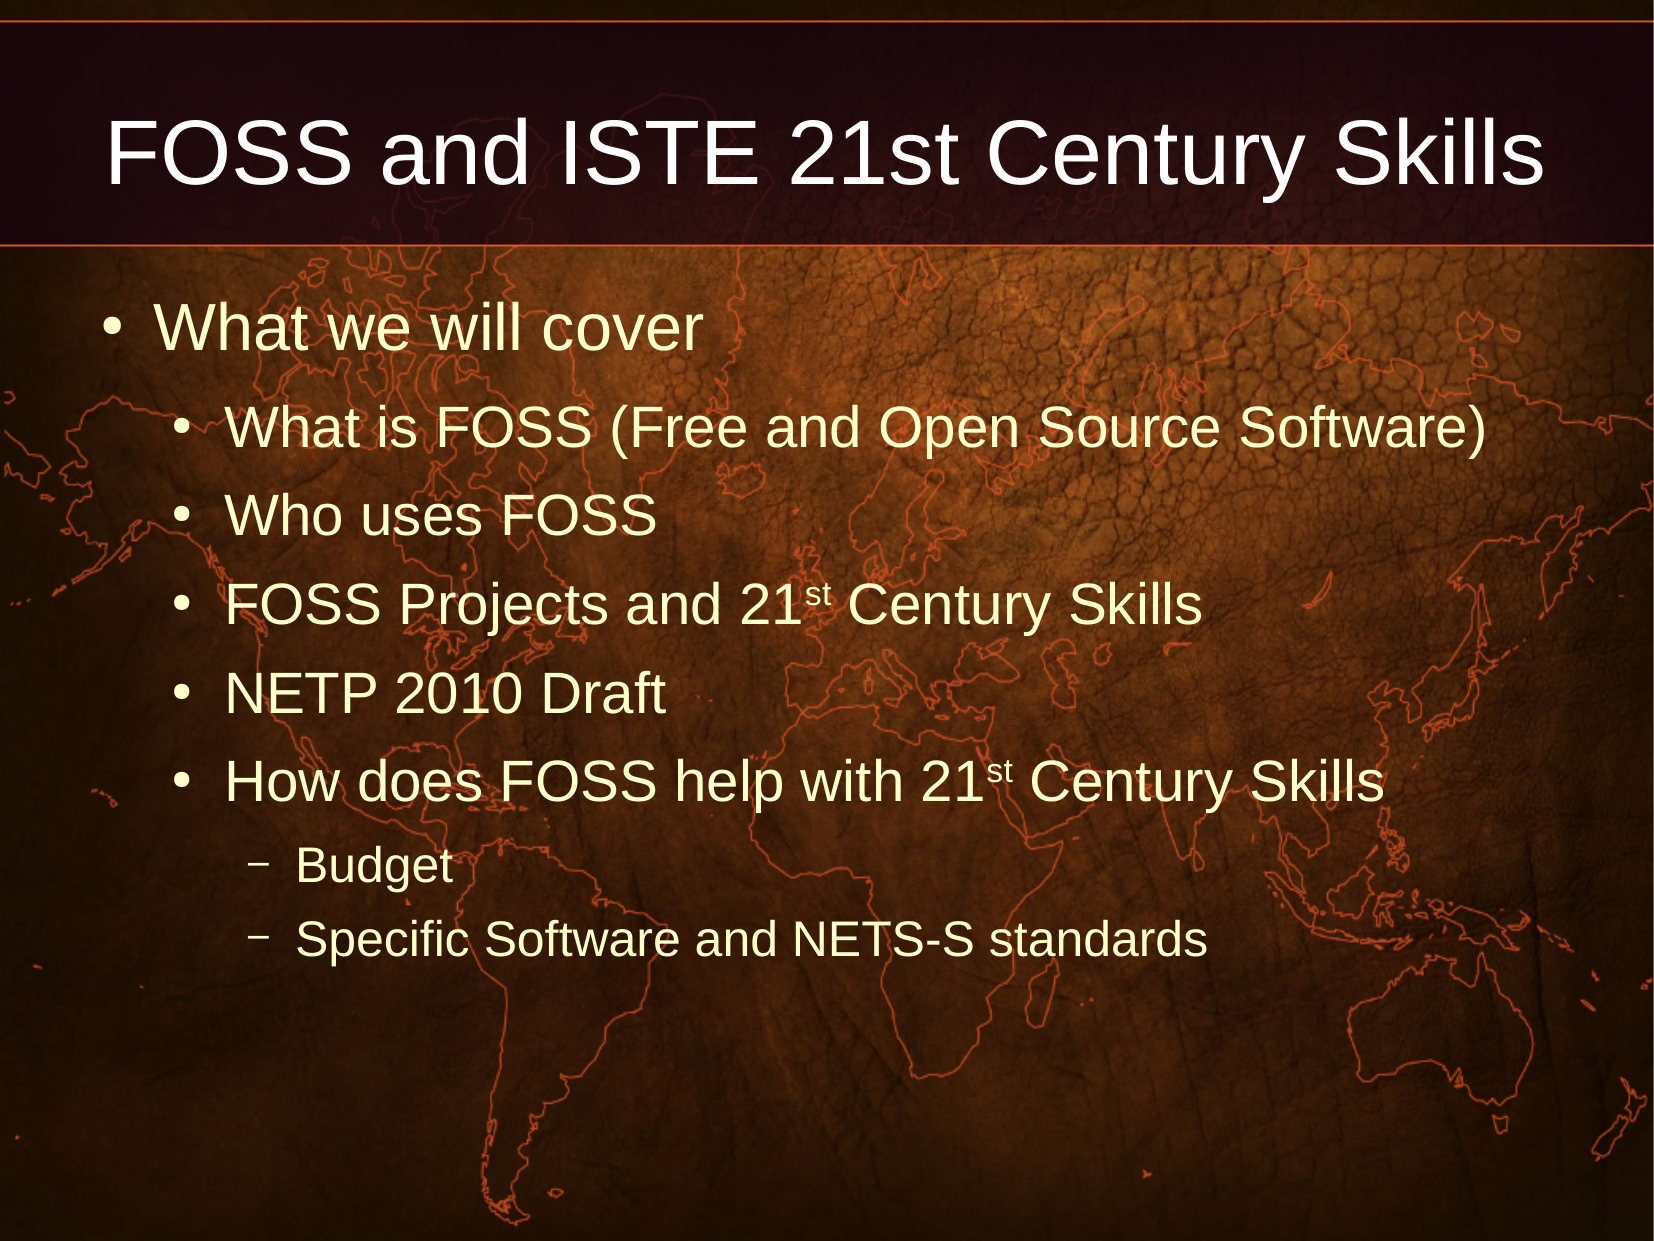

# FOSS and ISTE 21st Century Skills
What we will cover
What is FOSS (Free and Open Source Software)
Who uses FOSS
FOSS Projects and 21st Century Skills
NETP 2010 Draft
How does FOSS help with 21st Century Skills
Budget
Specific Software and NETS-S standards